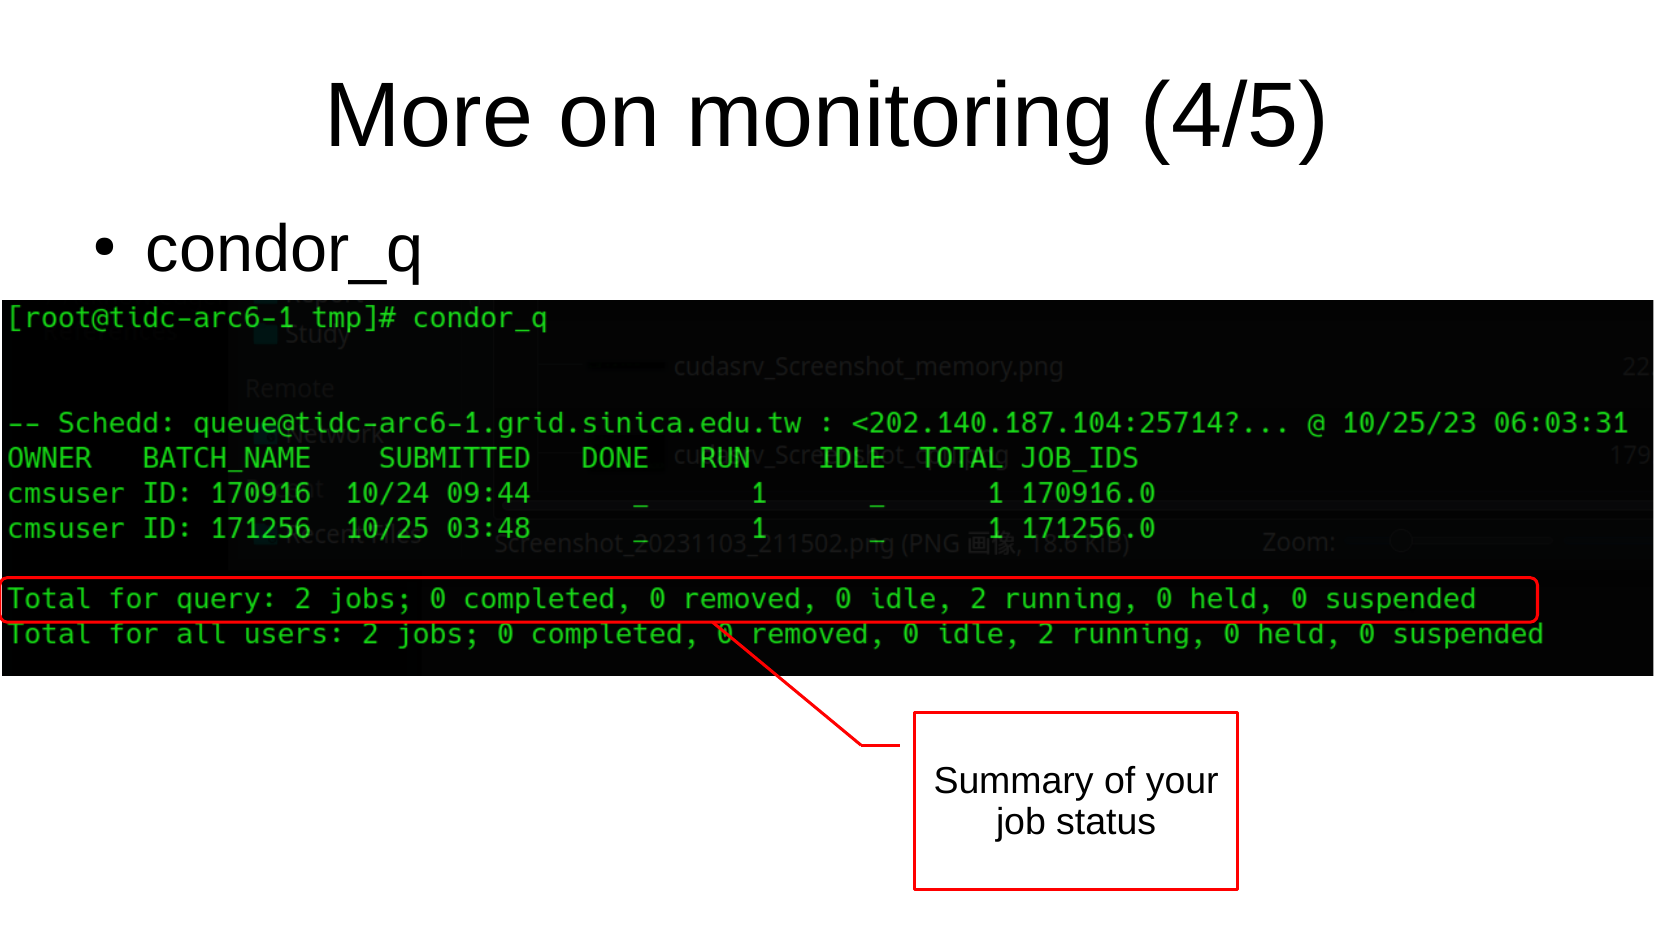

# More on monitoring (4/5)
condor_q
Summary of your job status